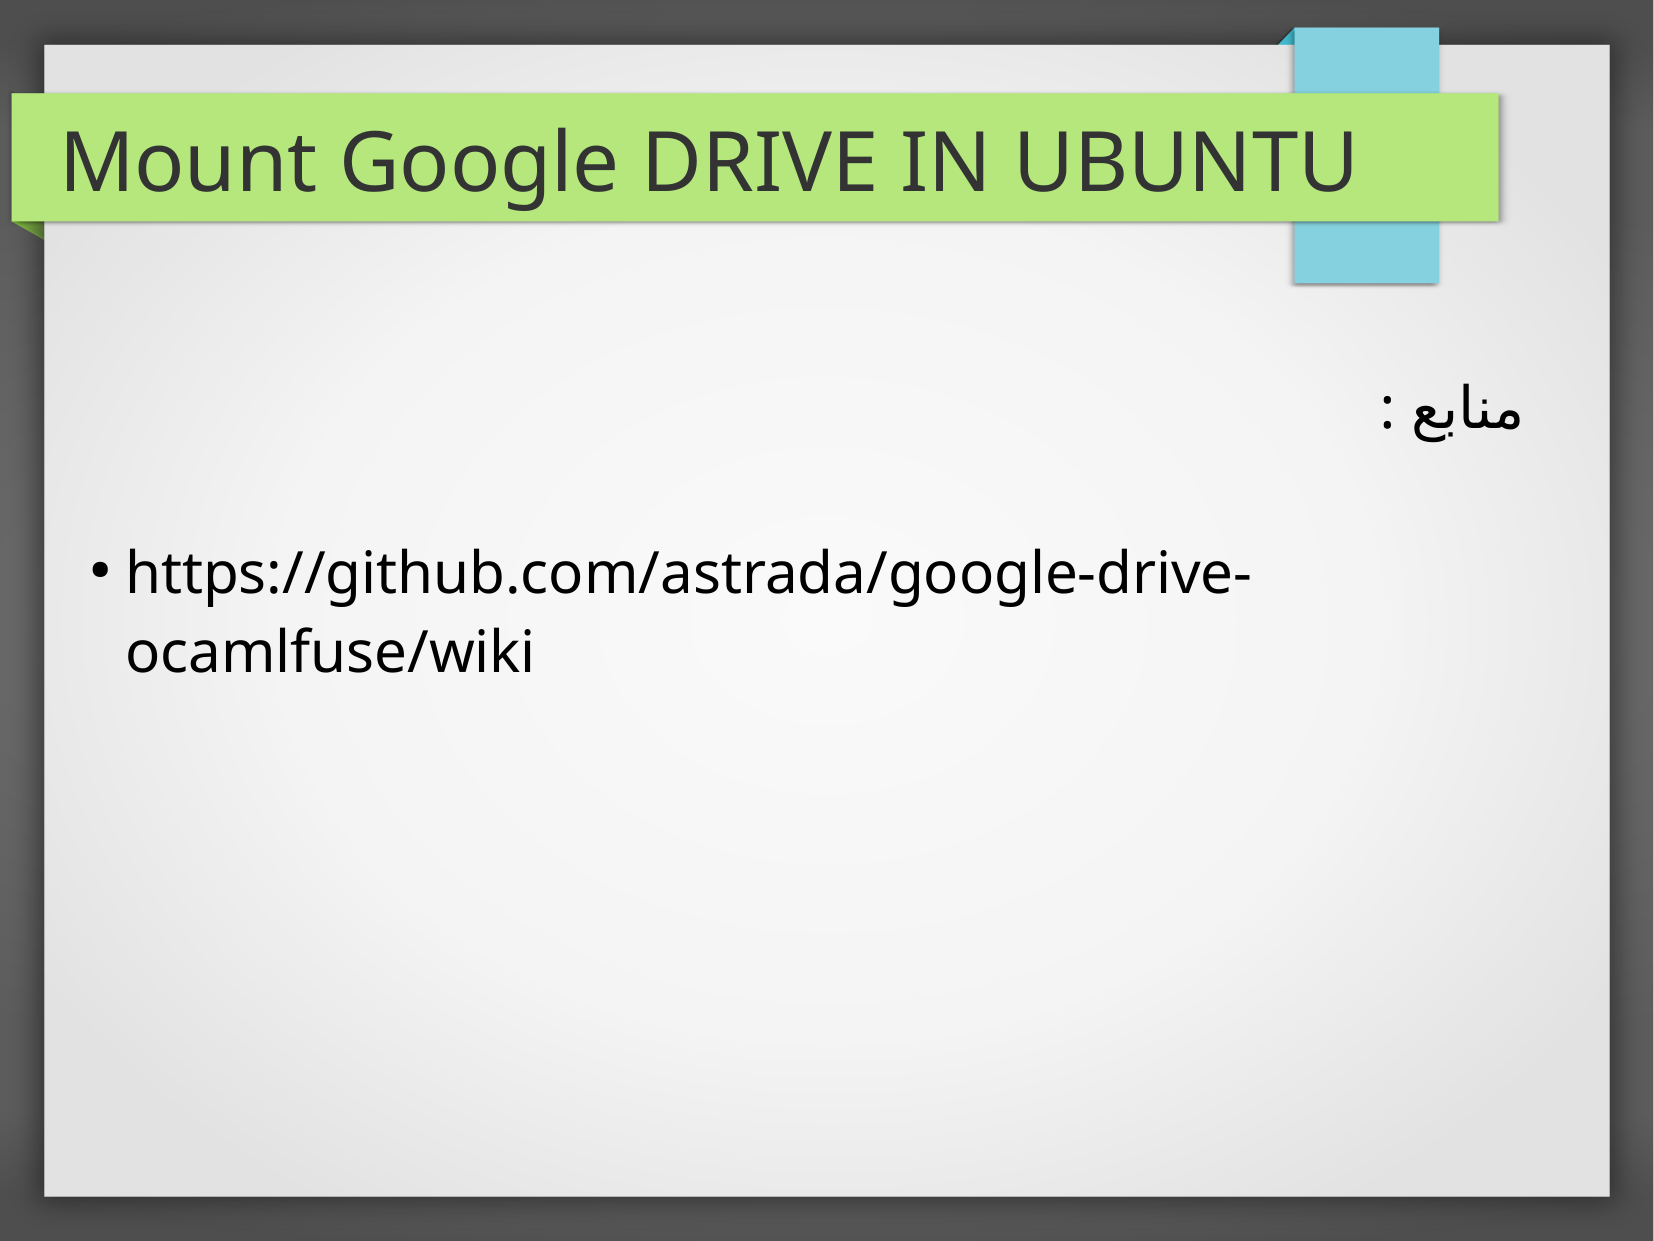

# Mount Google DRIVE IN UBUNTU
منابع :
https://github.com/astrada/google-drive-ocamlfuse/wiki